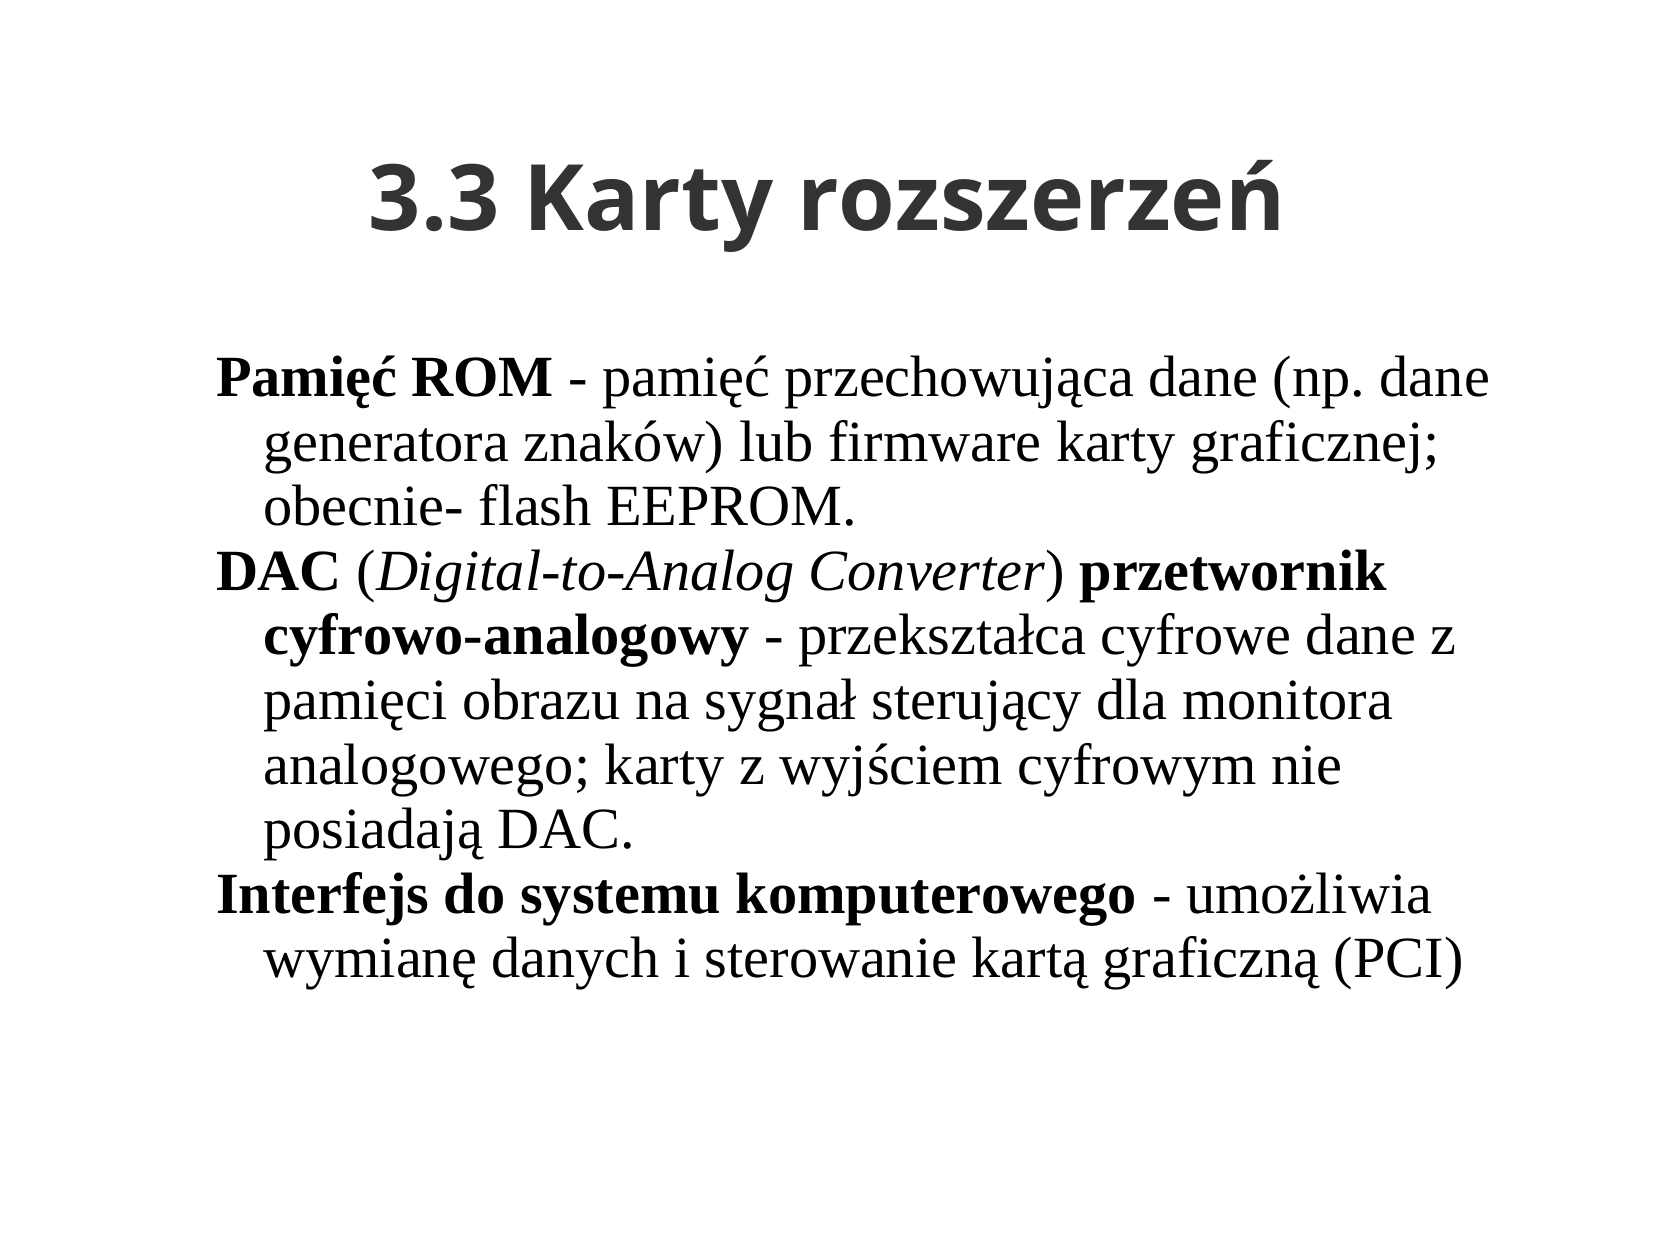

# 3.3 Karty rozszerzeń
Pamięć ROM - pamięć przechowująca dane (np. dane generatora znaków) lub firmware karty graficznej; obecnie- flash EEPROM.
DAC (Digital-to-Analog Converter) przetwornik cyfrowo-analogowy - przekształca cyfrowe dane z pamięci obrazu na sygnał sterujący dla monitora analogowego; karty z wyjściem cyfrowym nie posiadają DAC.
Interfejs do systemu komputerowego - umożliwia wymianę danych i sterowanie kartą graficzną (PCI)